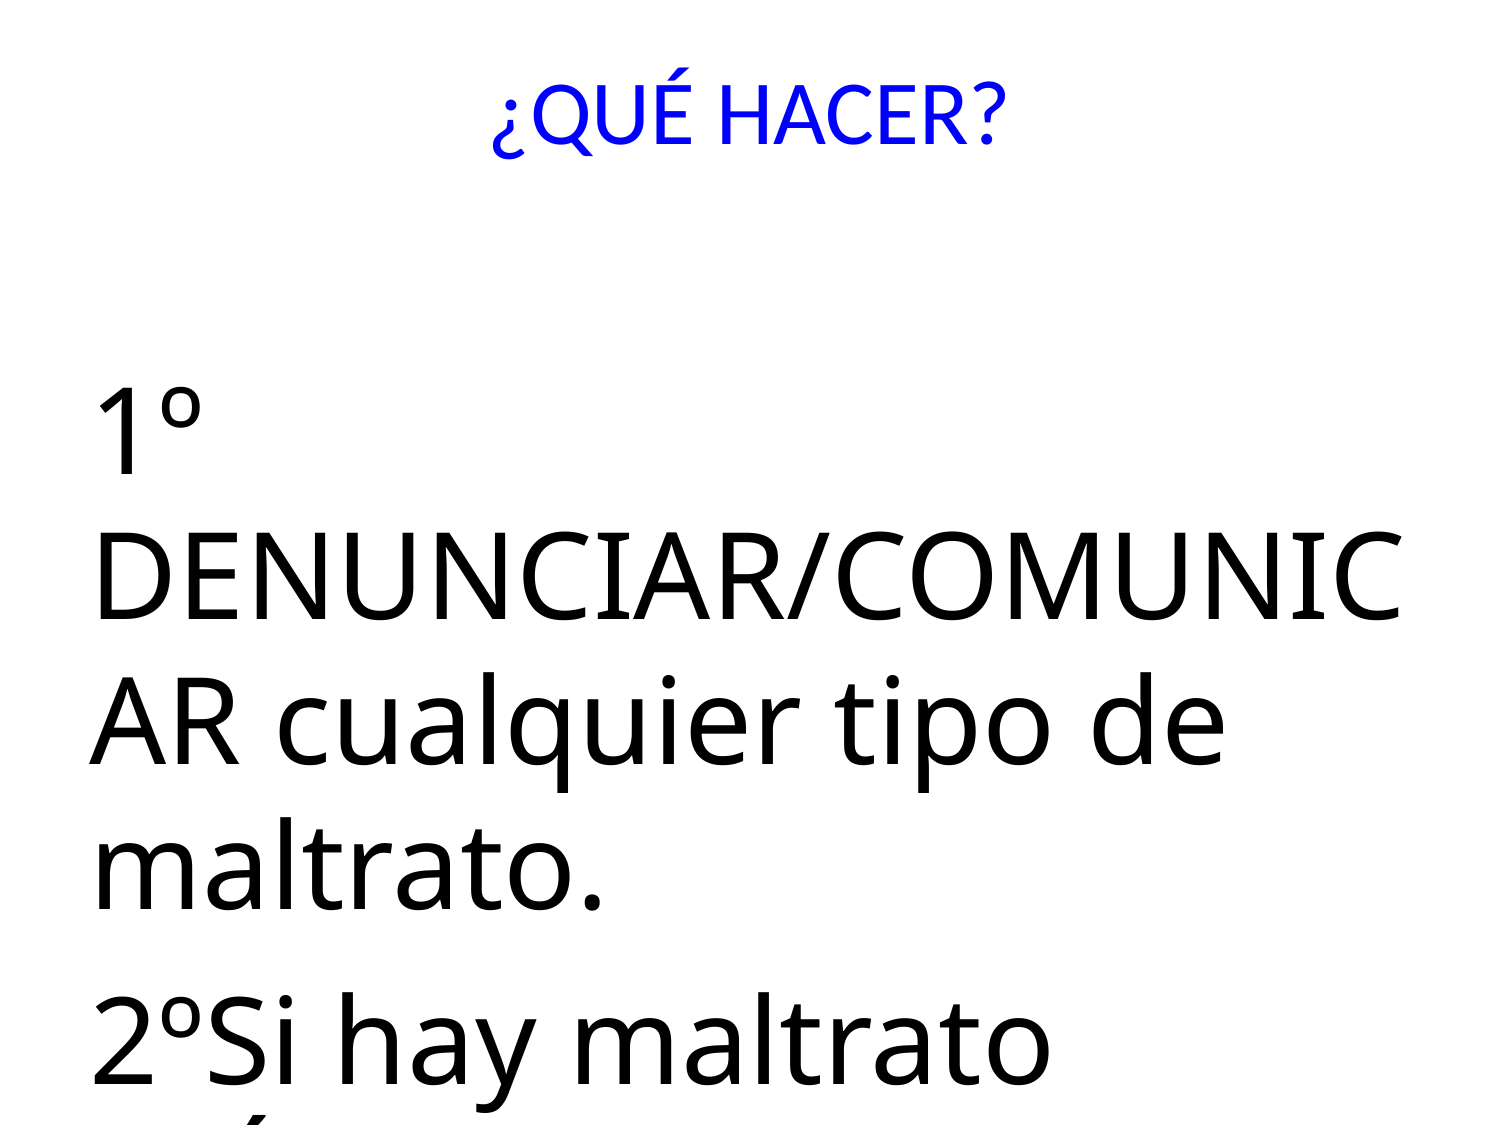

# ¿QUÉ HACER?
1º DENUNCIAR/COMUNICAR cualquier tipo de maltrato.
2ºSi hay maltrato PSÍQUICO diferenciar si ocurre de forma constante o simplemente son simples discusiones.
3º Pedir AYUDA a familiar, vecino, amigo, profesor, etc.
4º Si nosotros no somos víctimas pero tenemos conocimiento hay que DENUNCIARLO.
simplemente son simples discusiones.
3º Pedir AYUDA a familiar, vecino, amigo, profesor, etc.
4º Si nosotros no somos víctimas pero tenemos conocimiento hay que
 DENUNCIARLO.